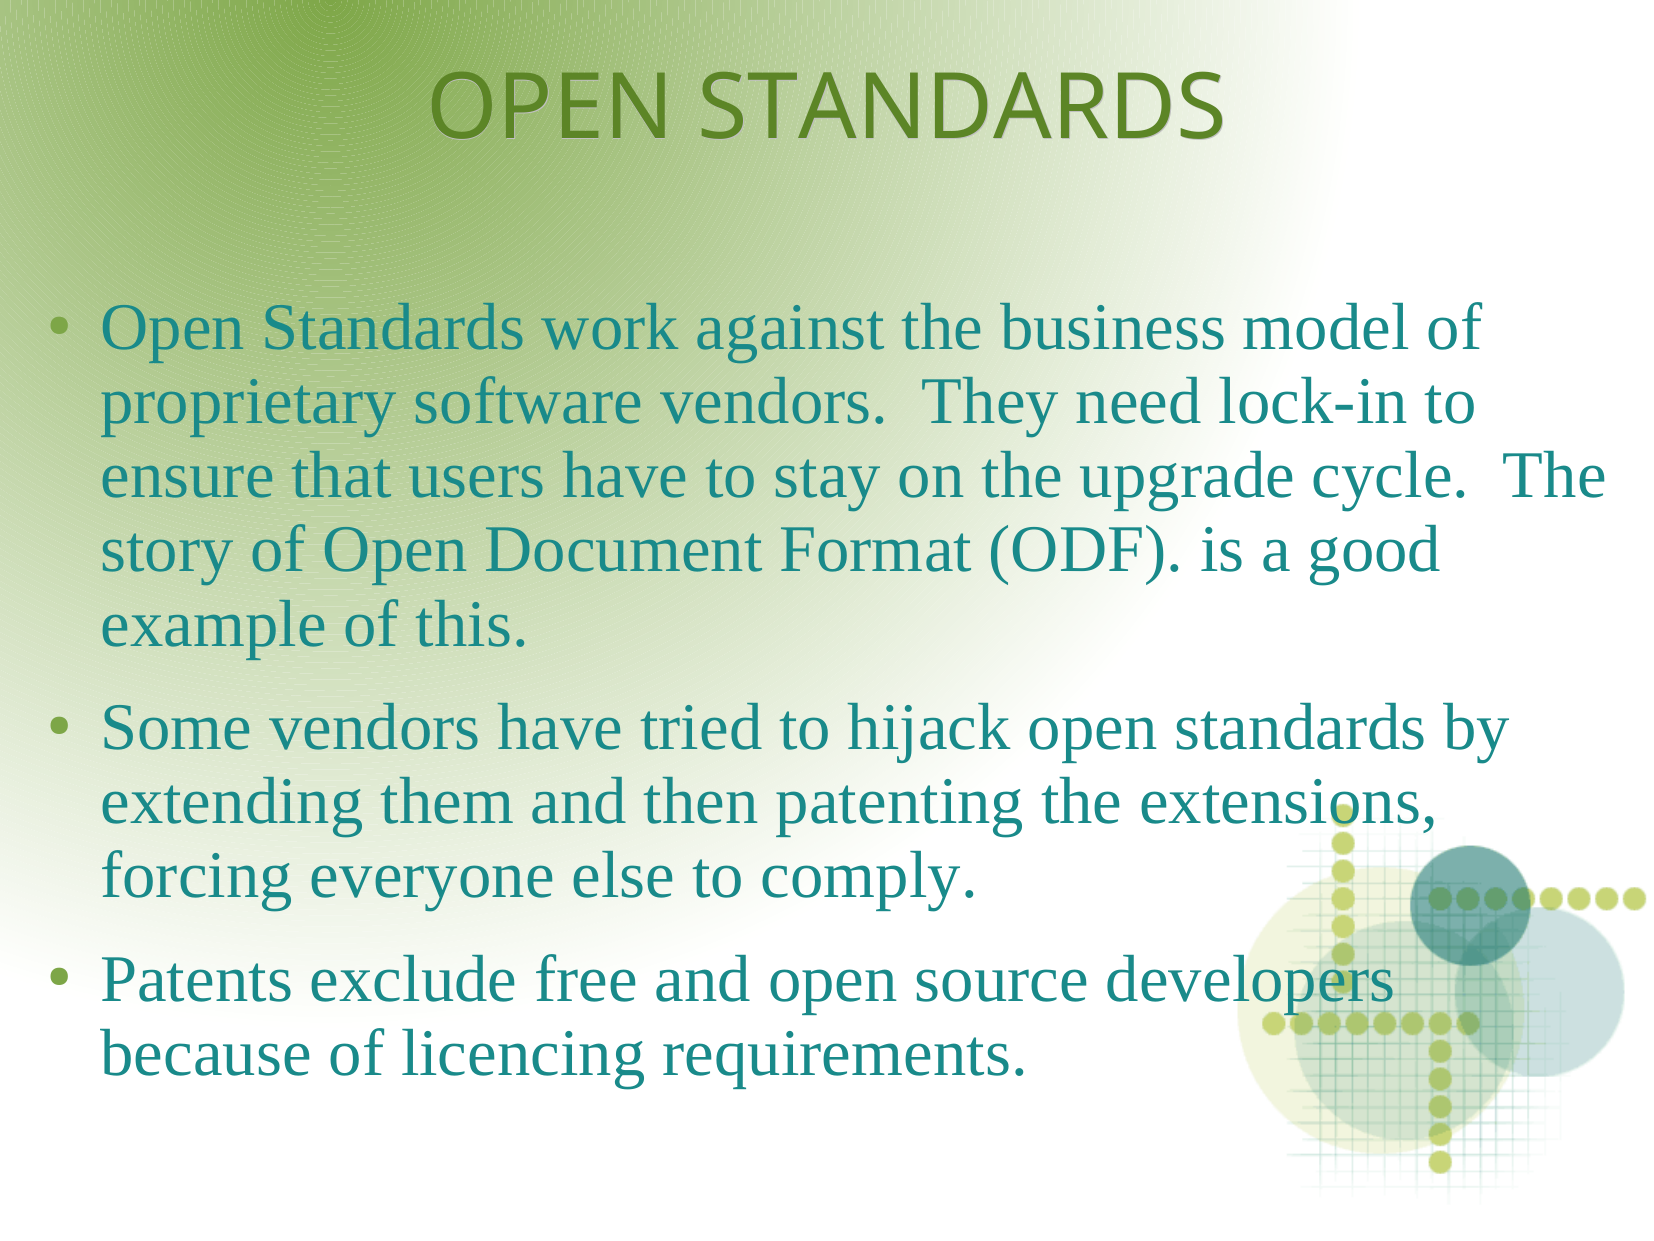

# OPEN STANDARDS
Open Standards work against the business model of proprietary software vendors. They need lock-in to ensure that users have to stay on the upgrade cycle. The story of Open Document Format (ODF). is a good example of this.
Some vendors have tried to hijack open standards by extending them and then patenting the extensions, forcing everyone else to comply.
Patents exclude free and open source developers because of licencing requirements.